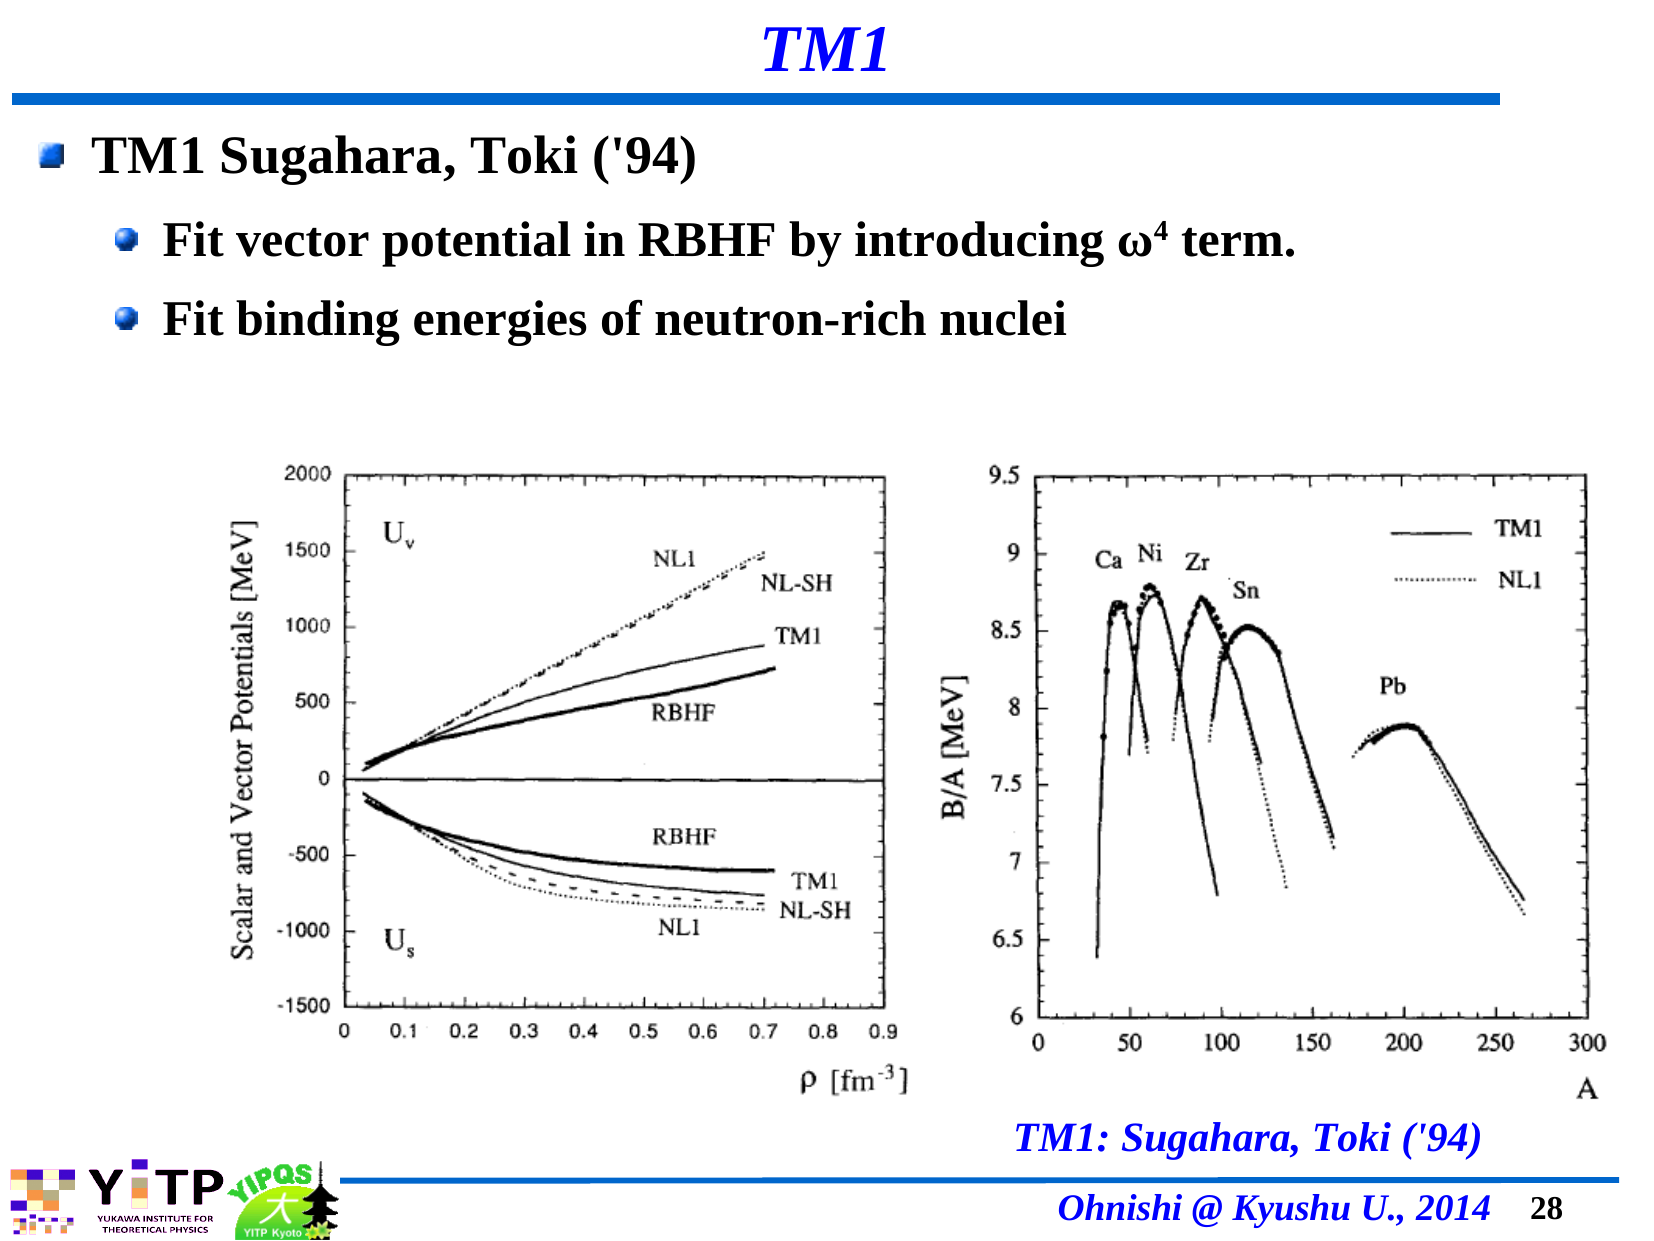

# TM1
TM1 Sugahara, Toki ('94)
Fit vector potential in RBHF by introducing ω4 term.
Fit binding energies of neutron-rich nuclei
TM1: Sugahara, Toki ('94)